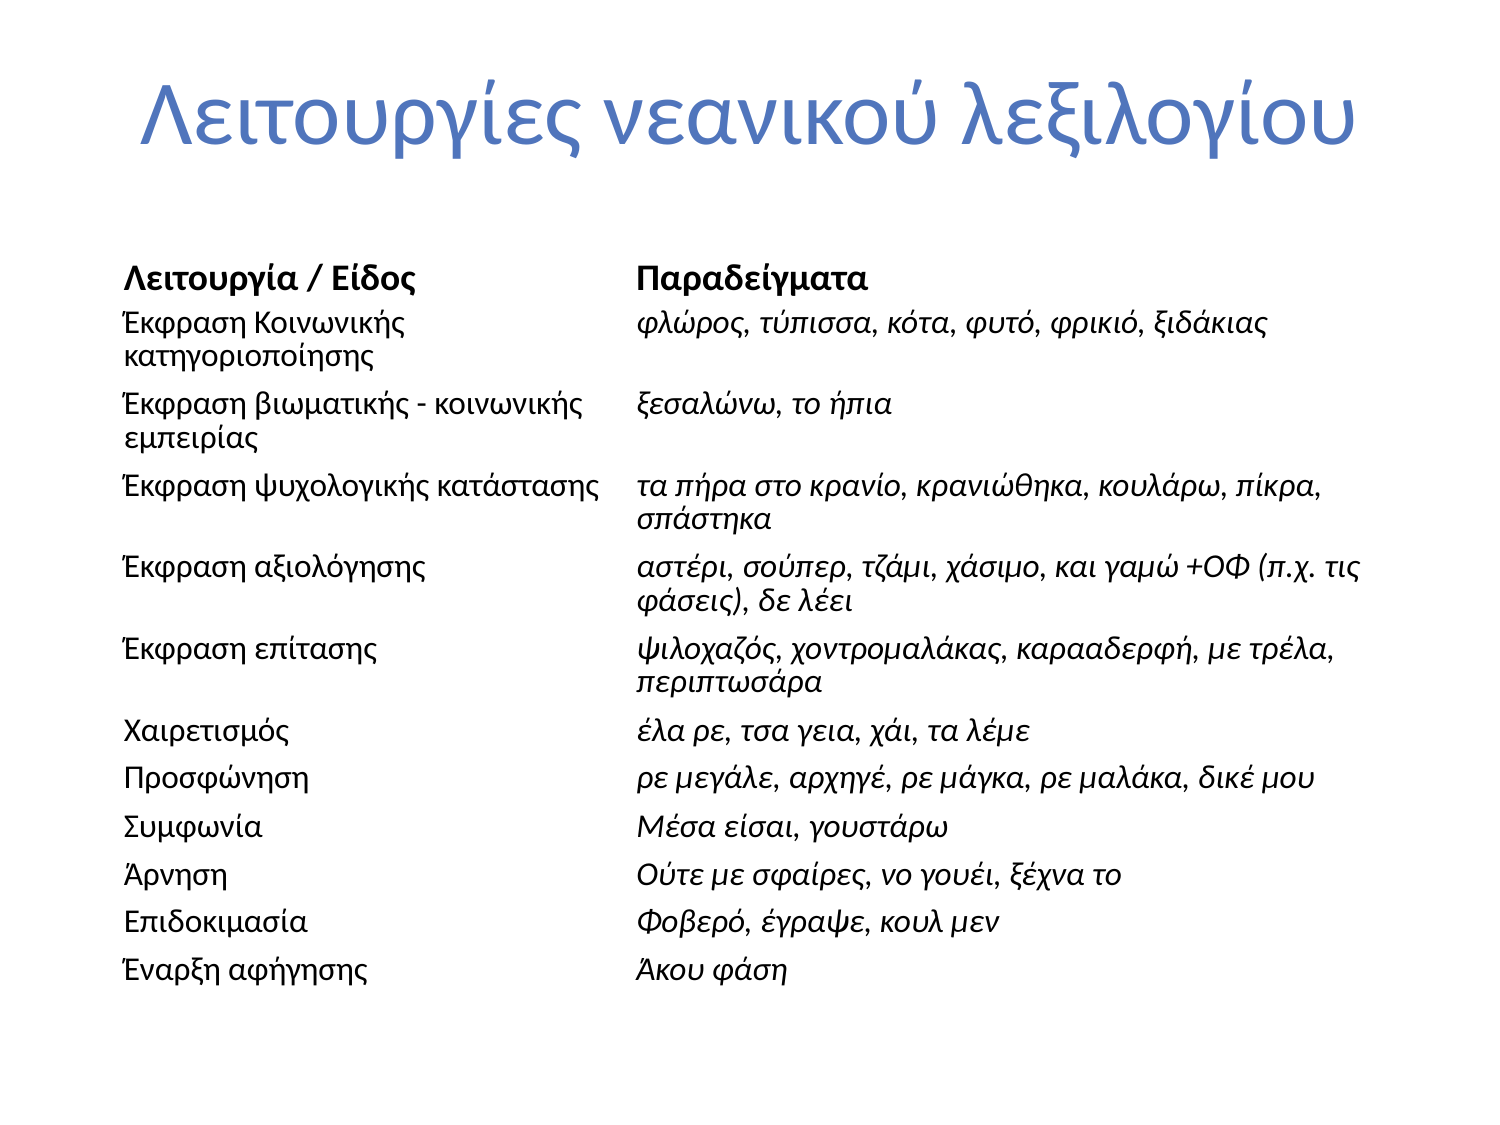

# Λειτουργίες νεανικού λεξιλογίου
| Λειτουργία / Είδος | Παραδείγματα |
| --- | --- |
| Έκφραση Κοινωνικής κατηγοριοποίησης | φλώρος, τύπισσα, κότα, φυτό, φρικιό, ξιδάκιας |
| Έκφραση βιωματικής - κοινωνικής εμπειρίας | ξεσαλώνω, το ήπια |
| Έκφραση ψυχολογικής κατάστασης | τα πήρα στο κρανίο, κρανιώθηκα, κουλάρω, πίκρα, σπάστηκα |
| Έκφραση αξιολόγησης | αστέρι, σούπερ, τζάμι, χάσιμο, και γαμώ +ΟΦ (π.χ. τις φάσεις), δε λέει |
| Έκφραση επίτασης | ψιλοχαζός, χοντρομαλάκας, καρααδερφή, με τρέλα, περιπτωσάρα |
| Χαιρετισμός | έλα ρε, τσα γεια, χάι, τα λέμε |
| Προσφώνηση | ρε μεγάλε, αρχηγέ, ρε μάγκα, ρε μαλάκα, δικέ μου |
| Συμφωνία | Μέσα είσαι, γουστάρω |
| Άρνηση | Ούτε με σφαίρες, νο γουέι, ξέχνα το |
| Επιδοκιμασία | Φοβερό, έγραψε, κουλ μεν |
| Έναρξη αφήγησης | Άκου φάση |